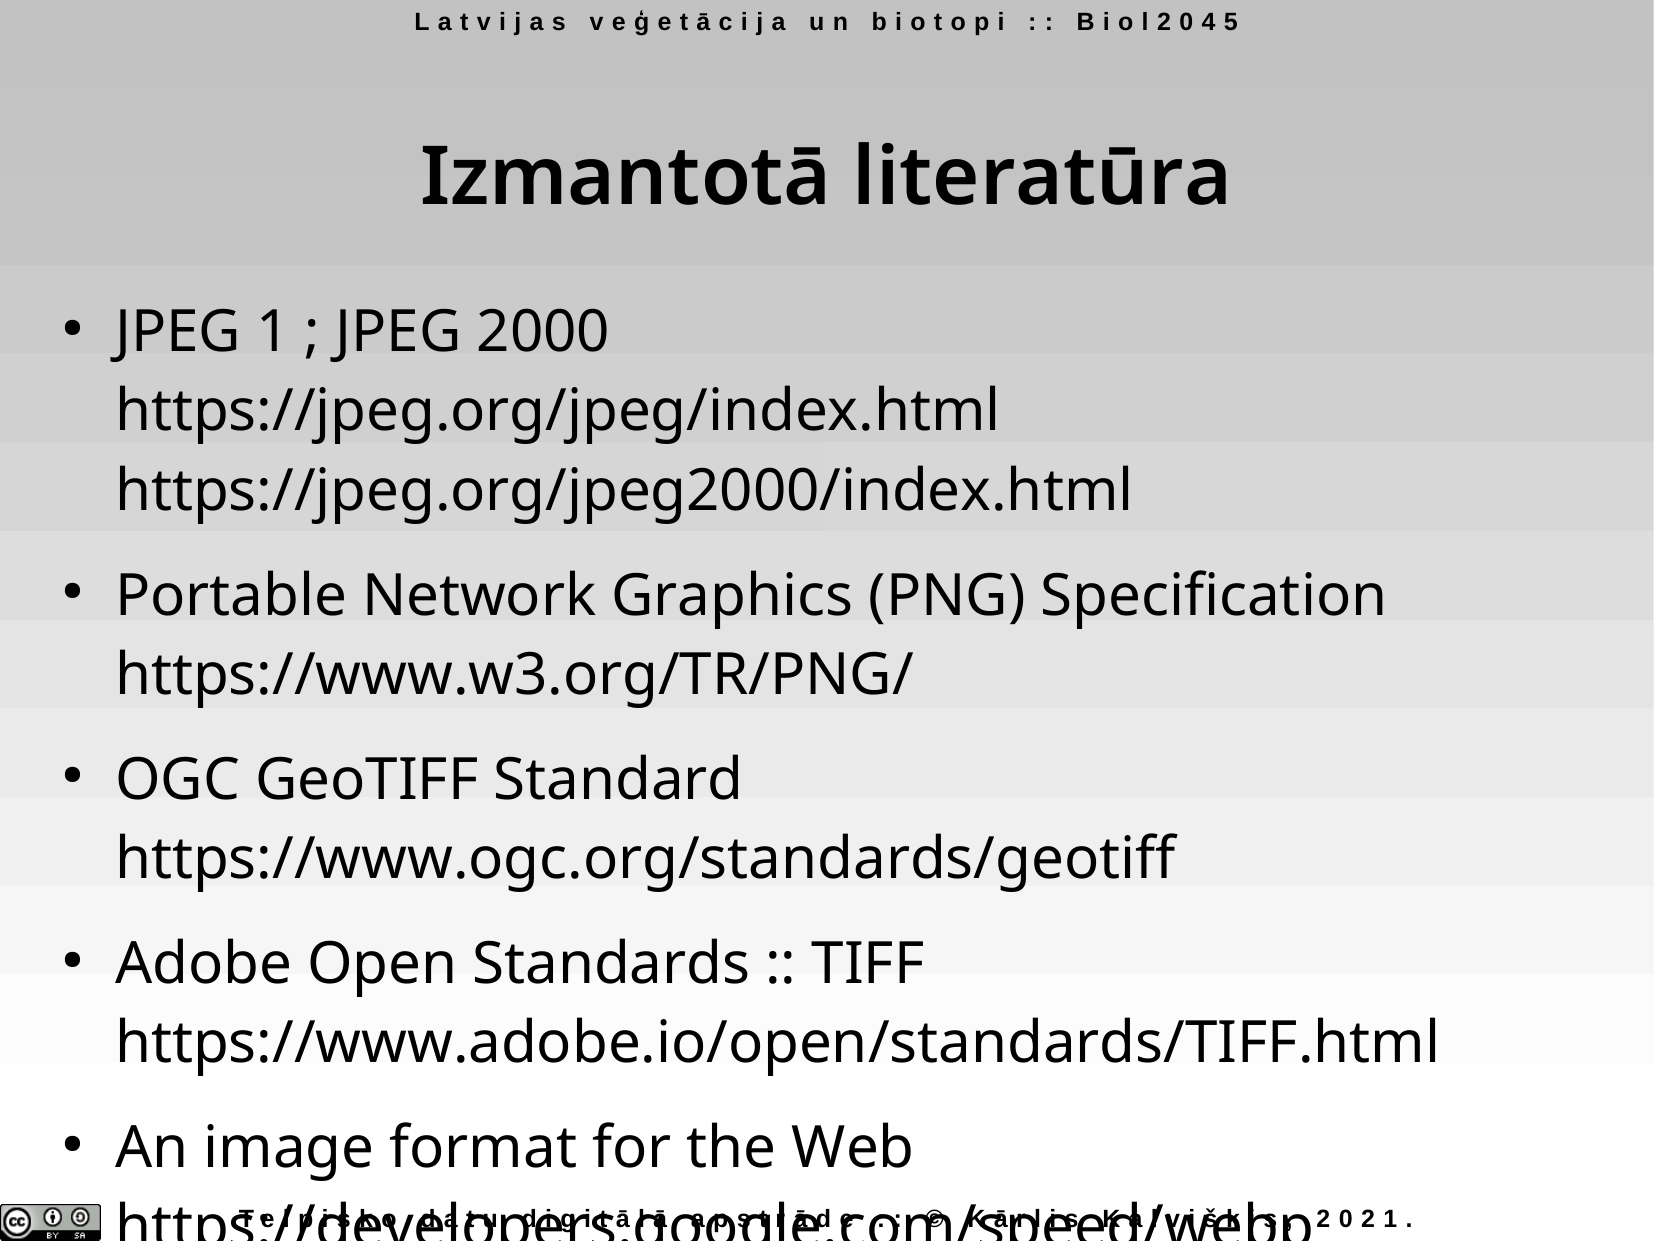

# Izmantotā literatūra
JPEG 1 ; JPEG 2000
https://jpeg.org/jpeg/index.html
https://jpeg.org/jpeg2000/index.html
Portable Network Graphics (PNG) Specification
https://www.w3.org/TR/PNG/
OGC GeoTIFF Standard
https://www.ogc.org/standards/geotiff
Adobe Open Standards :: TIFF
https://www.adobe.io/open/standards/TIFF.html
An image format for the Web
https://developers.google.com/speed/webp